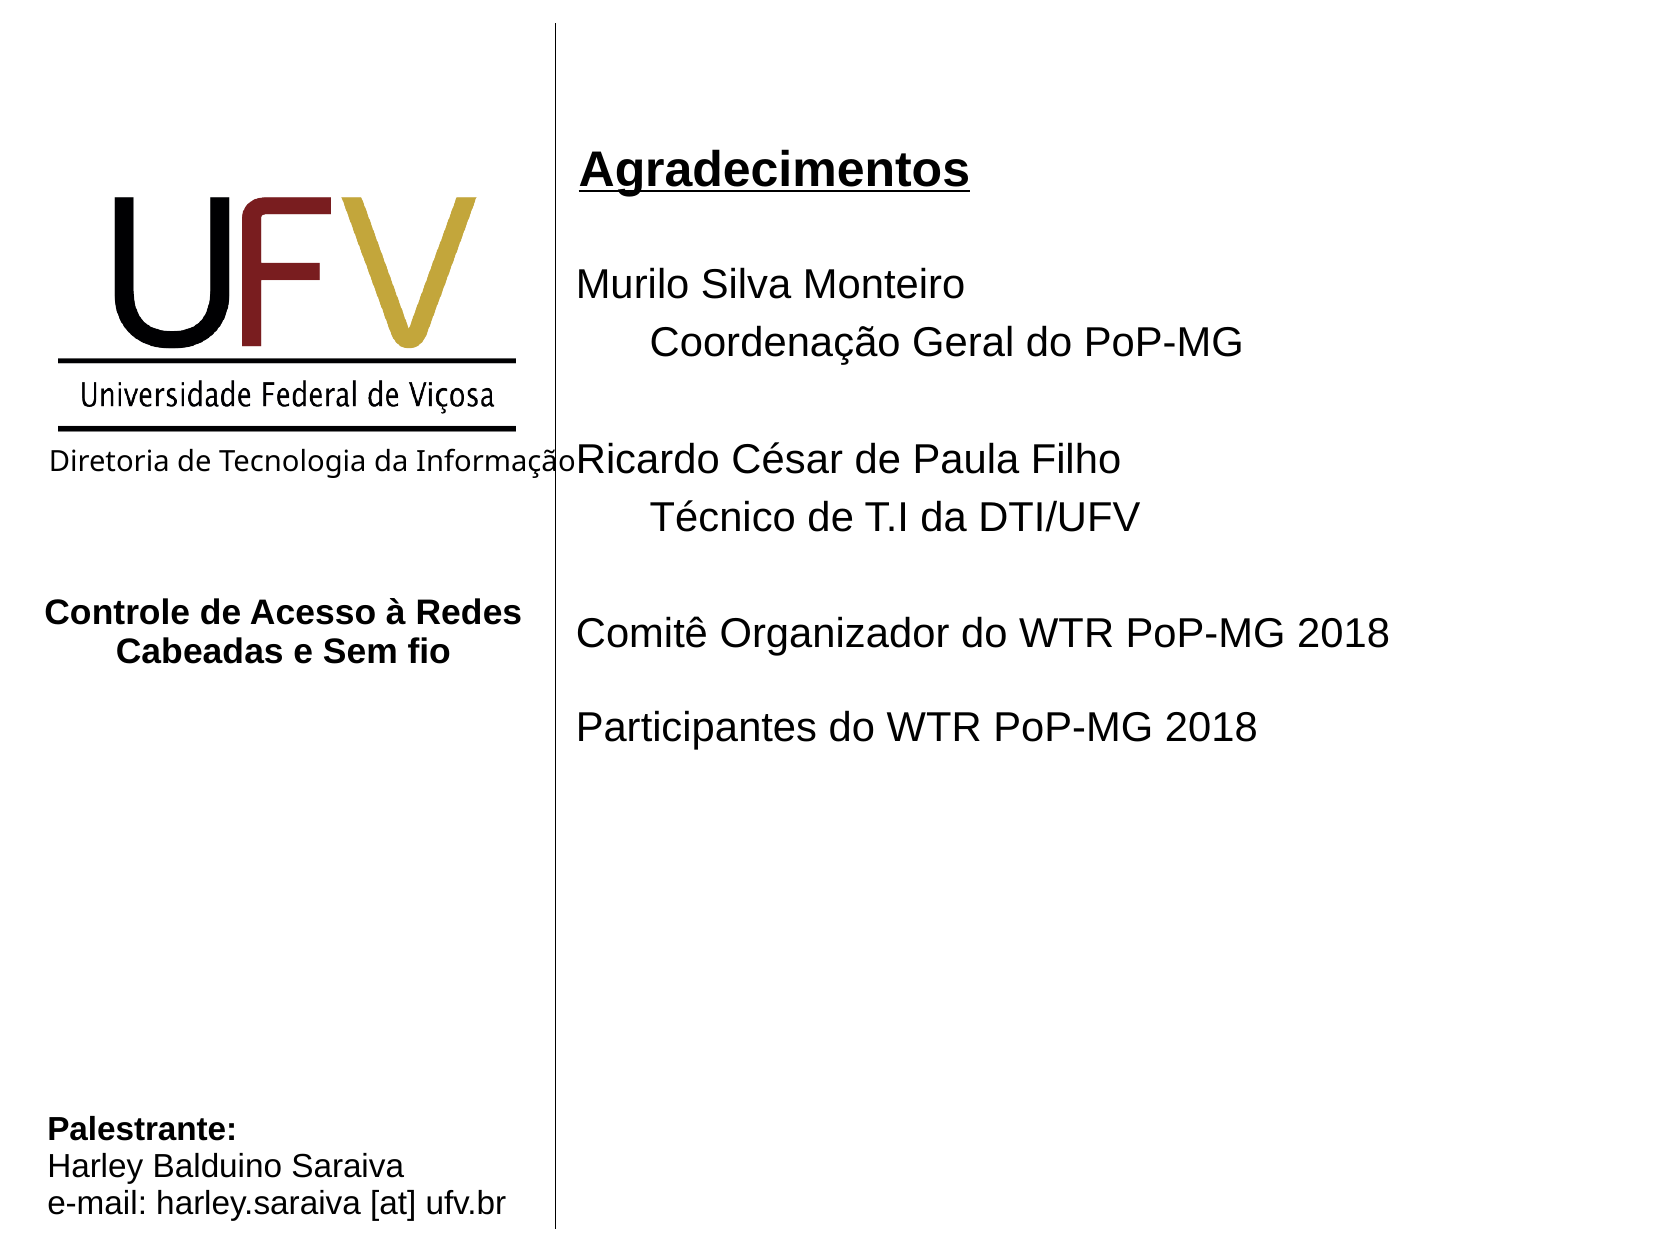

Agradecimentos
Murilo Silva Monteiro
	Coordenação Geral do PoP-MG
Ricardo César de Paula Filho
	Técnico de T.I da DTI/UFV
Comitê Organizador do WTR PoP-MG 2018
Participantes do WTR PoP-MG 2018
Diretoria de Tecnologia da Informação
# Controle de Acesso à Redes Cabeadas e Sem fio
Palestrante:
Harley Balduino Saraiva
e-mail: harley.saraiva [at] ufv.br